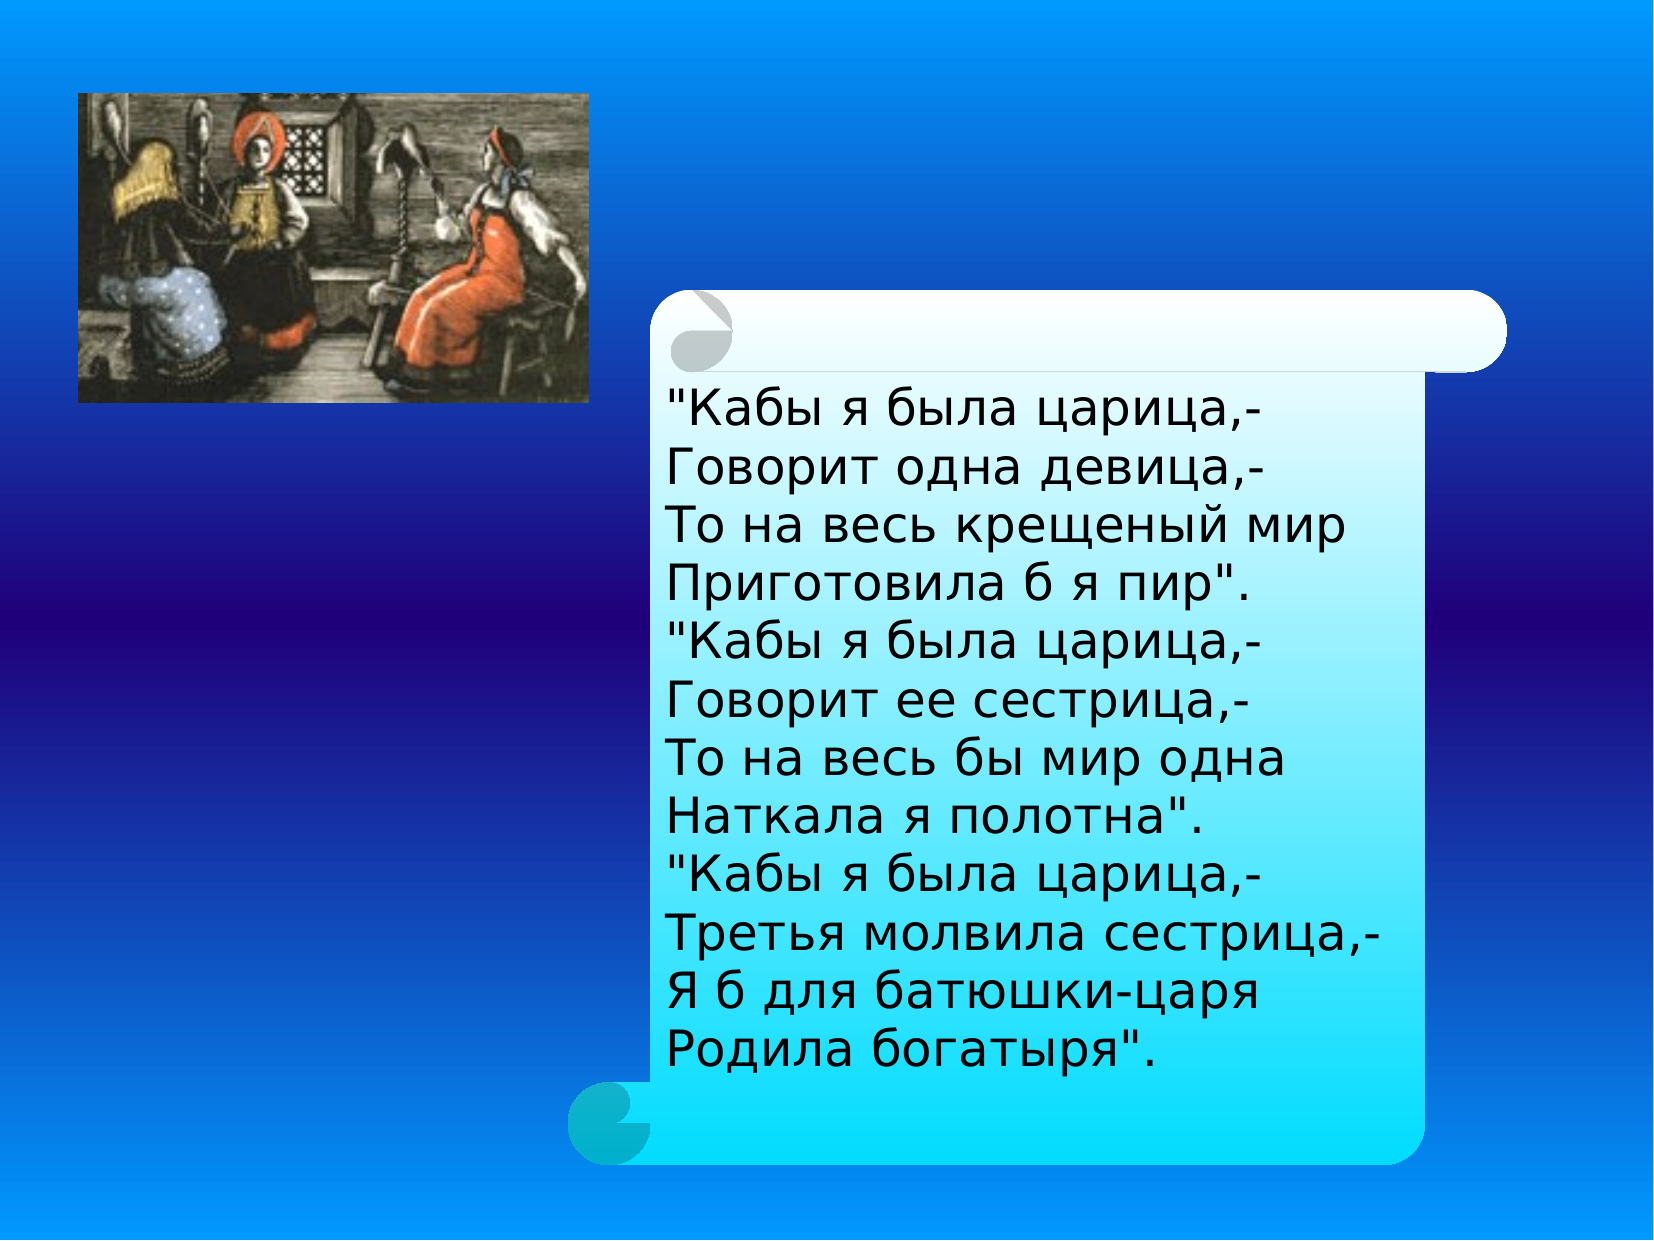

"Кабы я была царица,-
Говорит одна девица,-
То на весь крещеный мир
Приготовила б я пир".
"Кабы я была царица,-
Говорит ее сестрица,-
То на весь бы мир одна
Наткала я полотна".
"Кабы я была царица,-
Третья молвила сестрица,-
Я б для батюшки-царя
Родила богатыря".